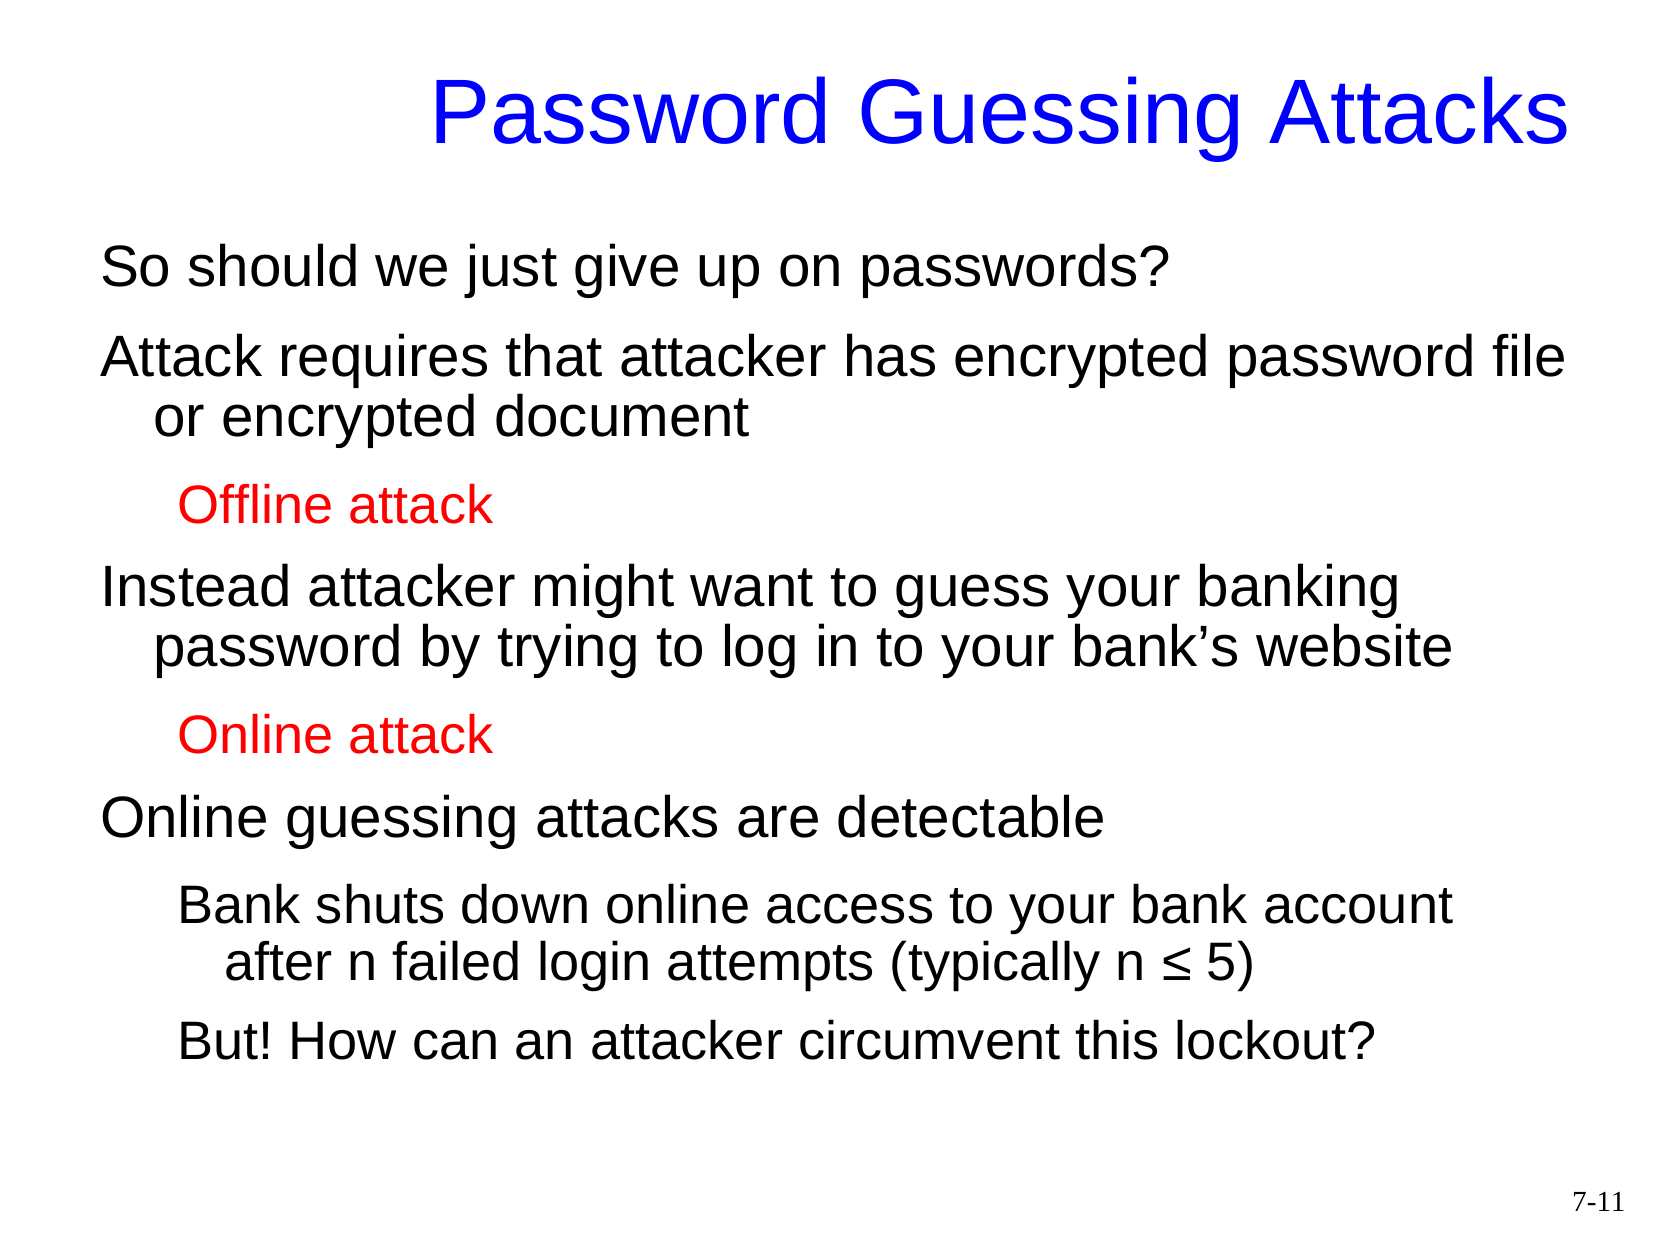

# Password Guessing Attacks
So should we just give up on passwords?
Attack requires that attacker has encrypted password file or encrypted document
Offline attack
Instead attacker might want to guess your banking password by trying to log in to your bank’s website
Online attack
Online guessing attacks are detectable
Bank shuts down online access to your bank account after n failed login attempts (typically n ≤ 5)
But! How can an attacker circumvent this lockout?